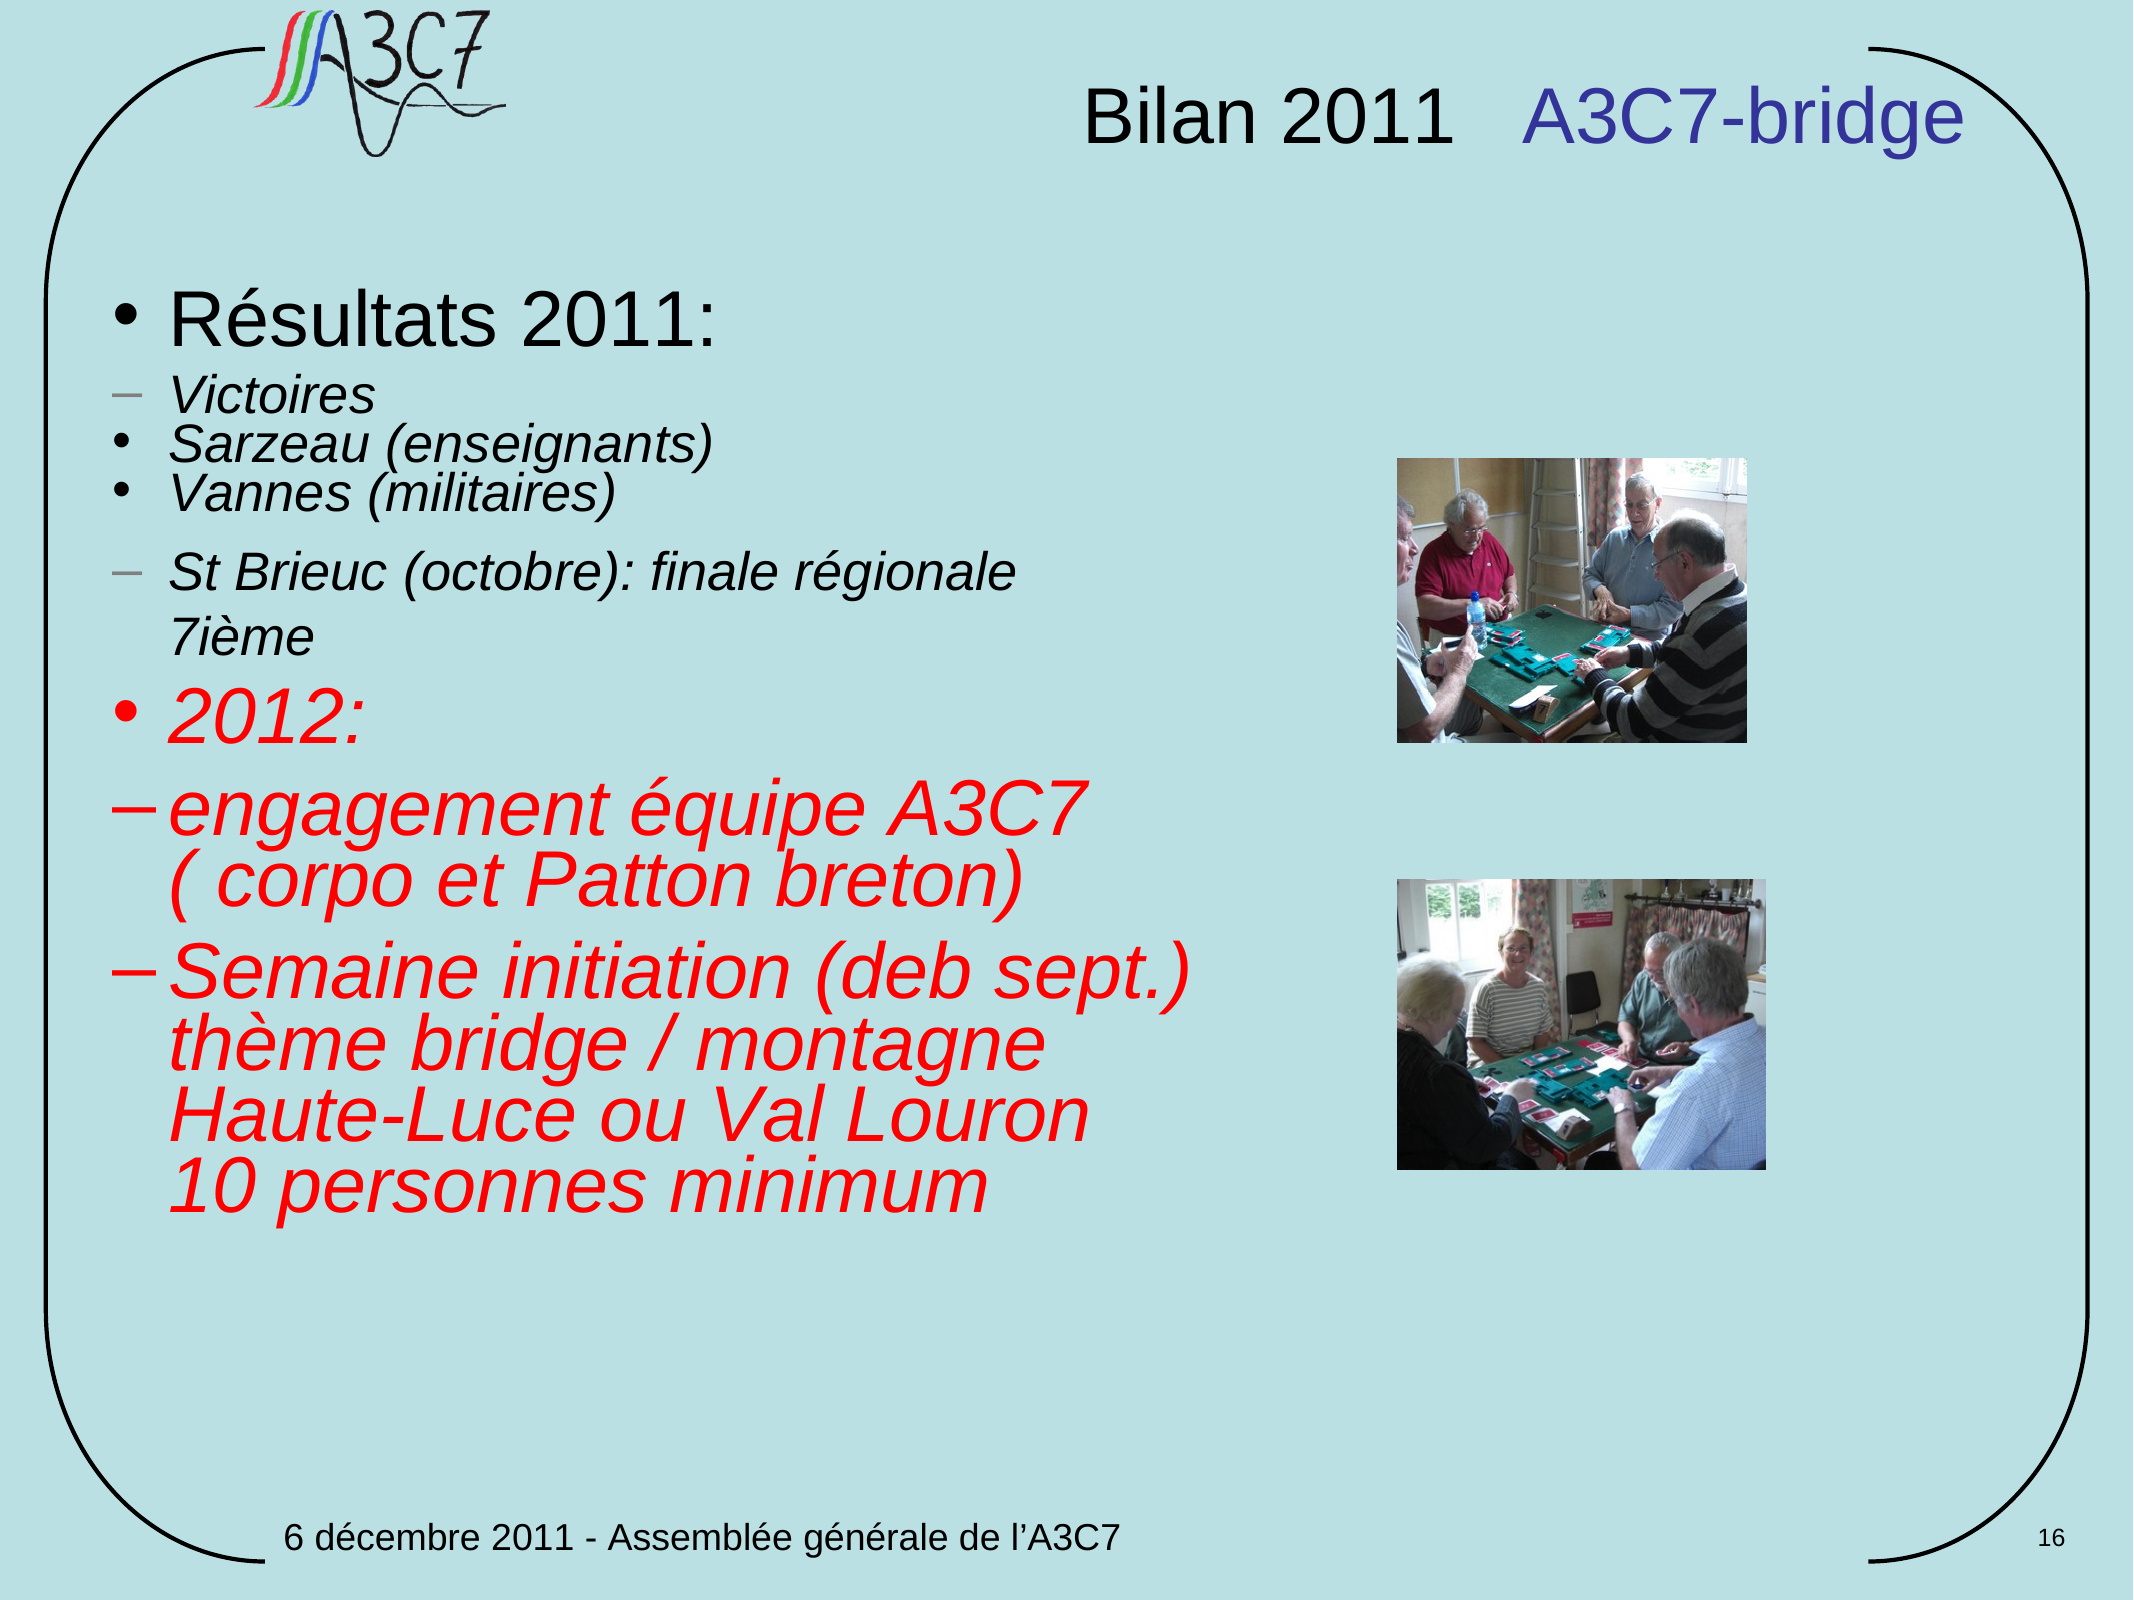

A3C7-bridge
 Bilan 2011
Résultats 2011:
Victoires
Sarzeau (enseignants)
Vannes (militaires)
St Brieuc (octobre): finale régionale
7ième
2012:
engagement équipe A3C7
( corpo et Patton breton)
Semaine initiation (deb sept.)
thème bridge / montagne
Haute-Luce ou Val Louron
10 personnes minimum
6 décembre 2011 - Assemblée générale de l’A3C7
16